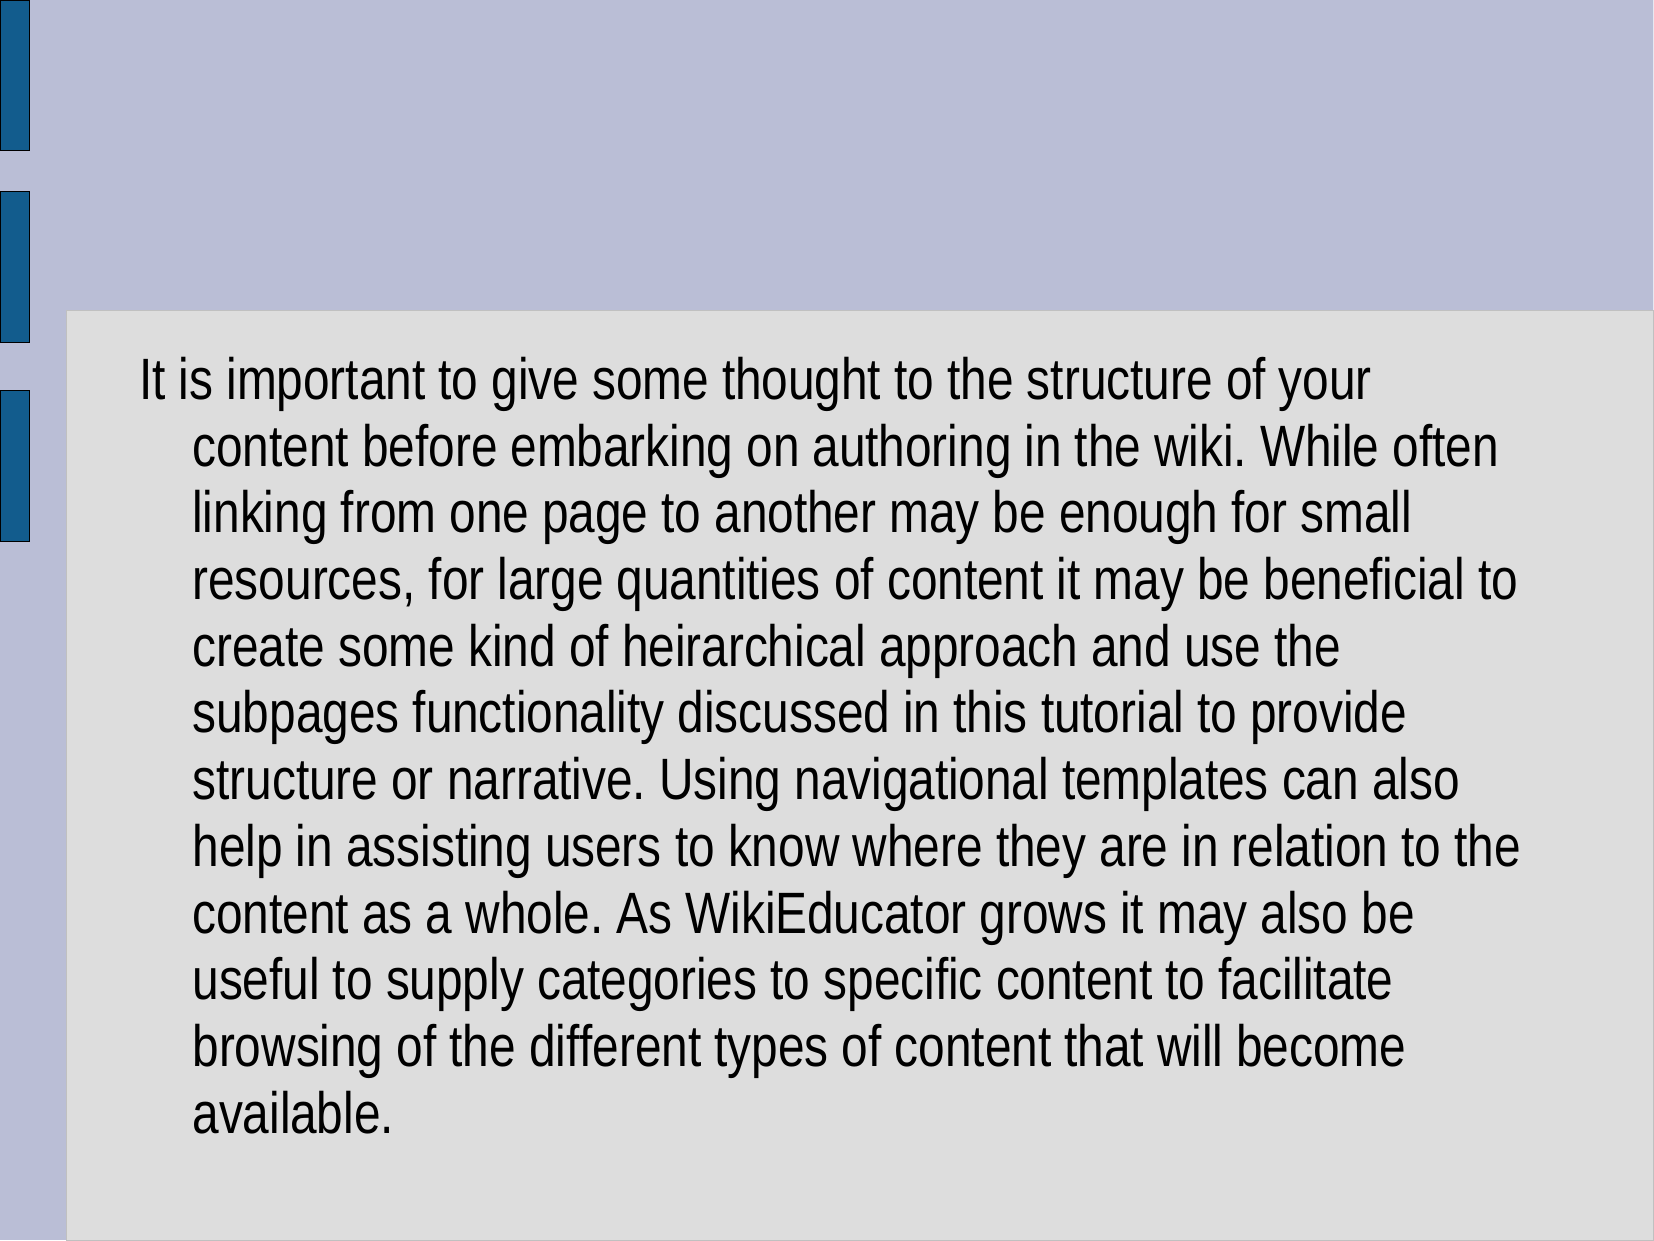

# It is important to give some thought to the structure of your content before embarking on authoring in the wiki. While often linking from one page to another may be enough for small resources, for large quantities of content it may be beneficial to create some kind of heirarchical approach and use the subpages functionality discussed in this tutorial to provide structure or narrative. Using navigational templates can also help in assisting users to know where they are in relation to the content as a whole. As WikiEducator grows it may also be useful to supply categories to specific content to facilitate browsing of the different types of content that will become available.